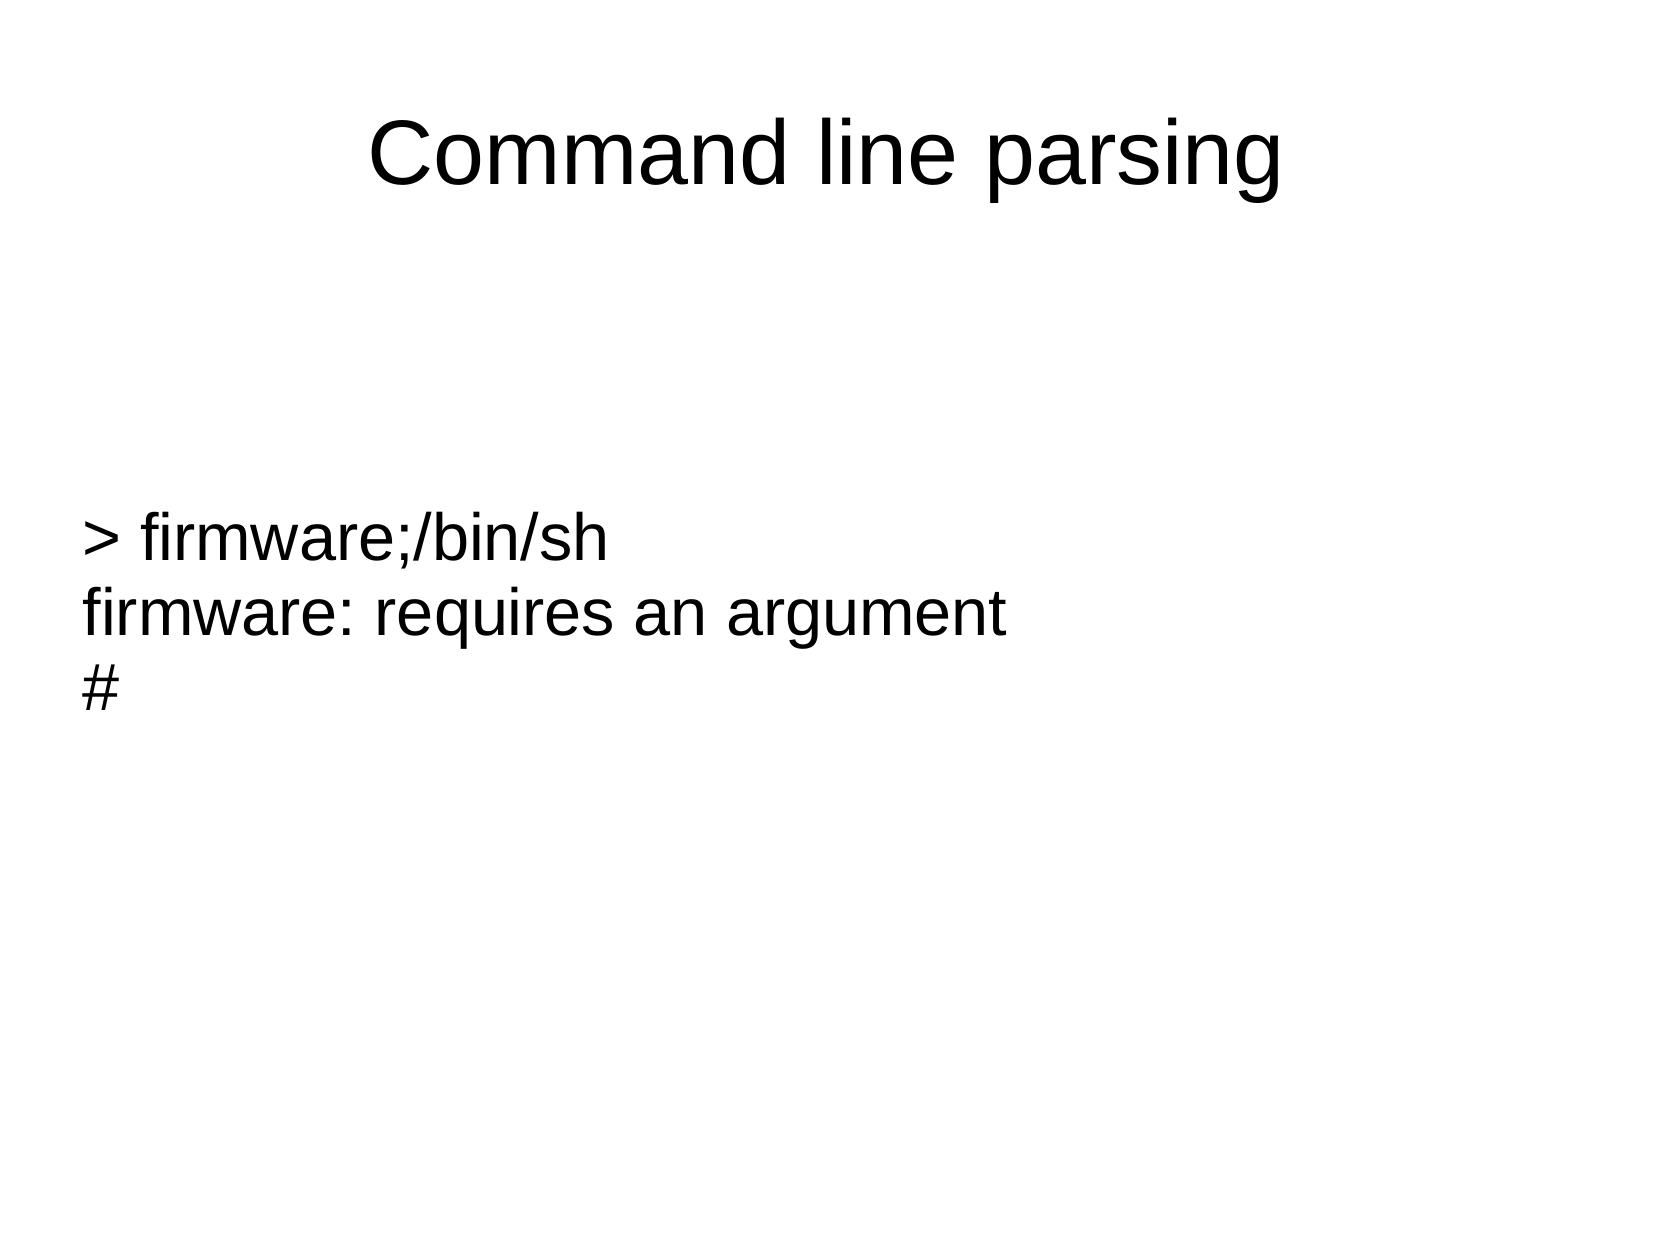

# Command line parsing
> firmware;/bin/sh
firmware: requires an argument
#